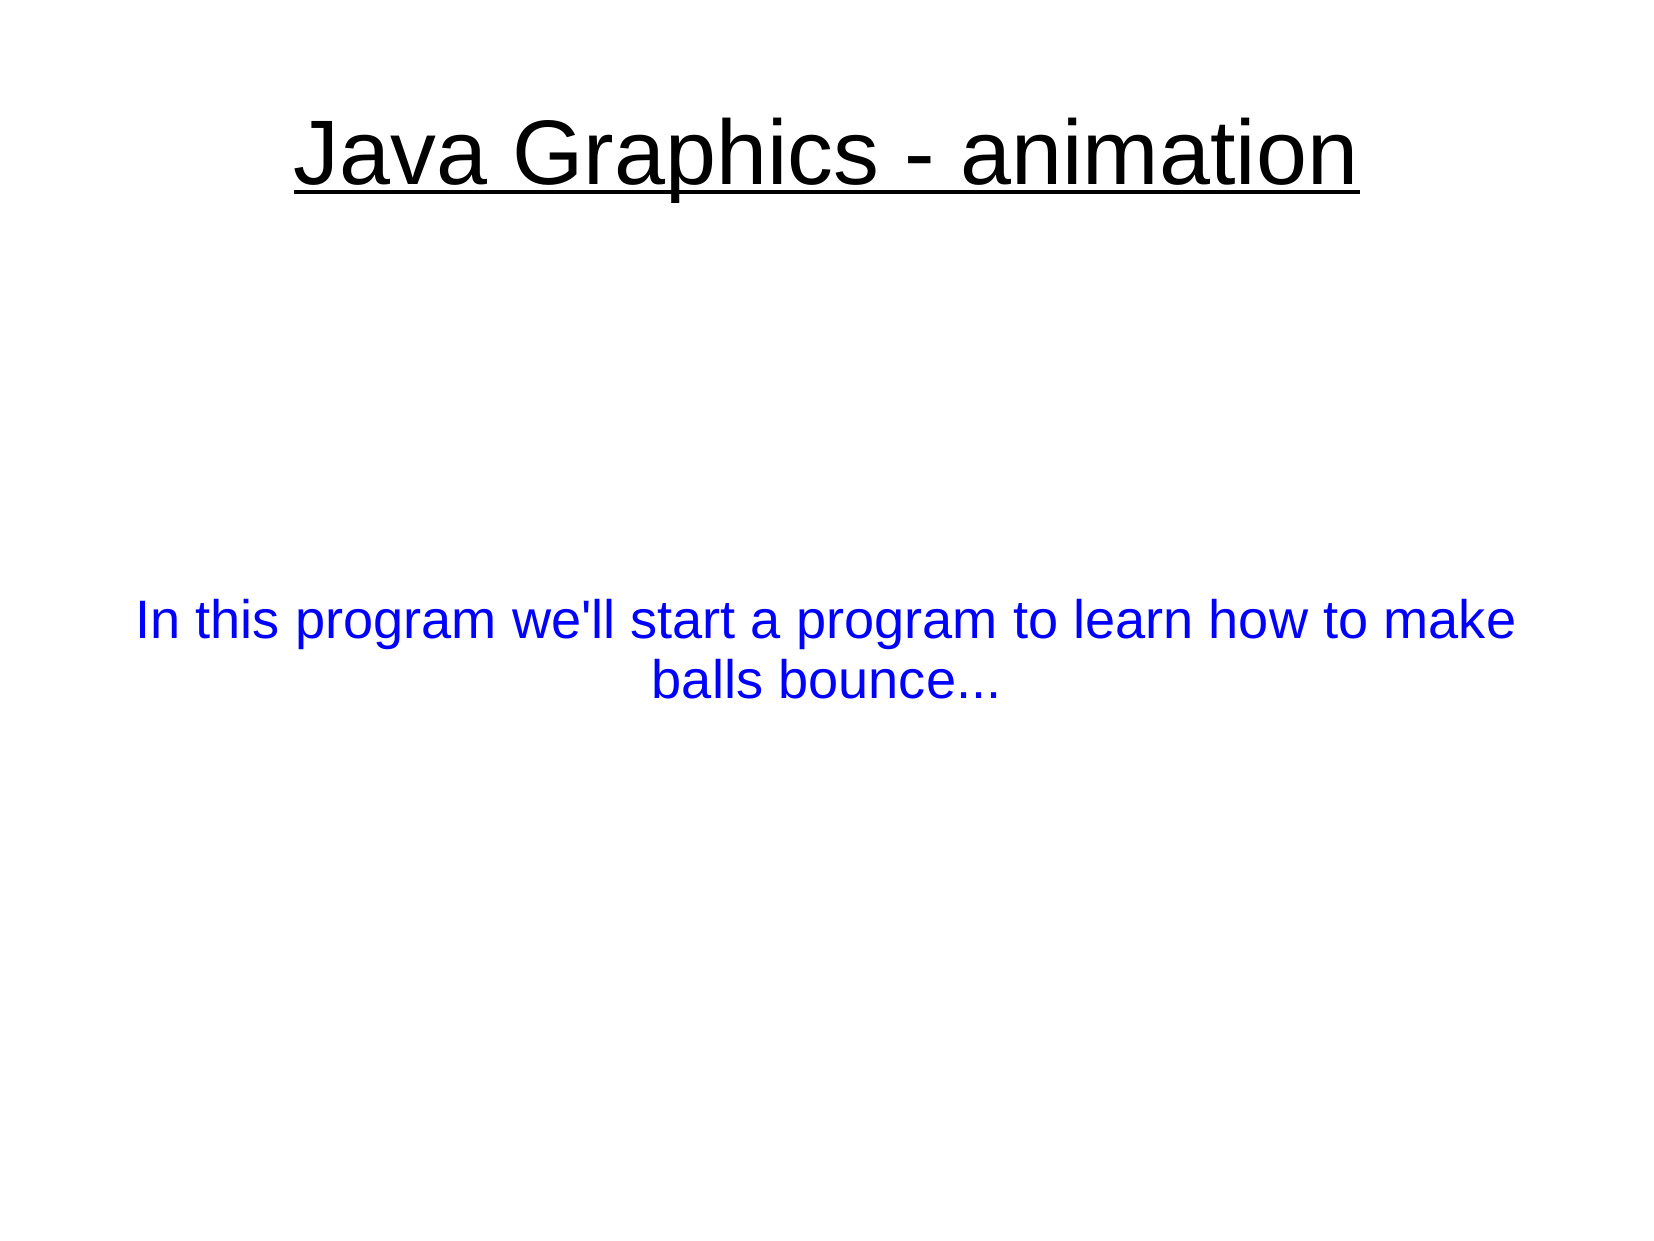

# Java Graphics - animation
In this program we'll start a program to learn how to make balls bounce...